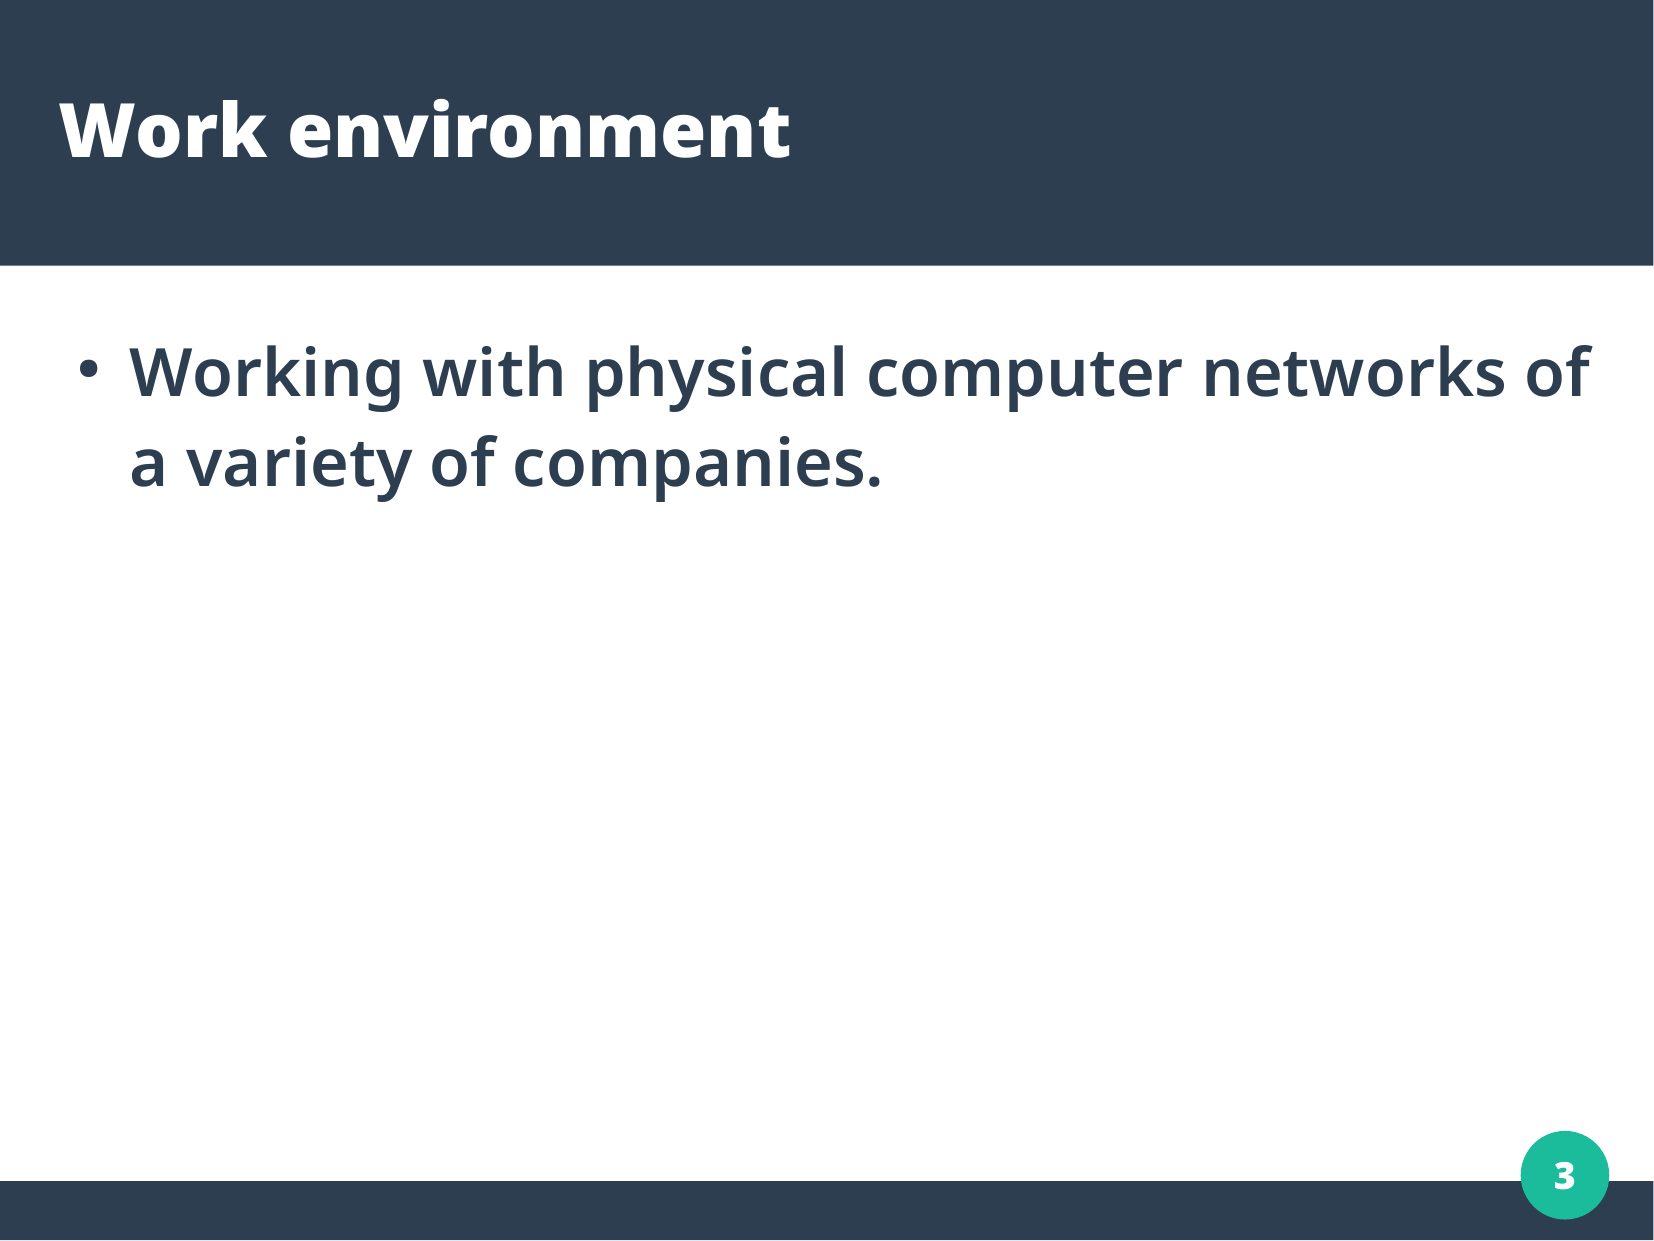

# Work environment
Working with physical computer networks of a variety of companies.
3